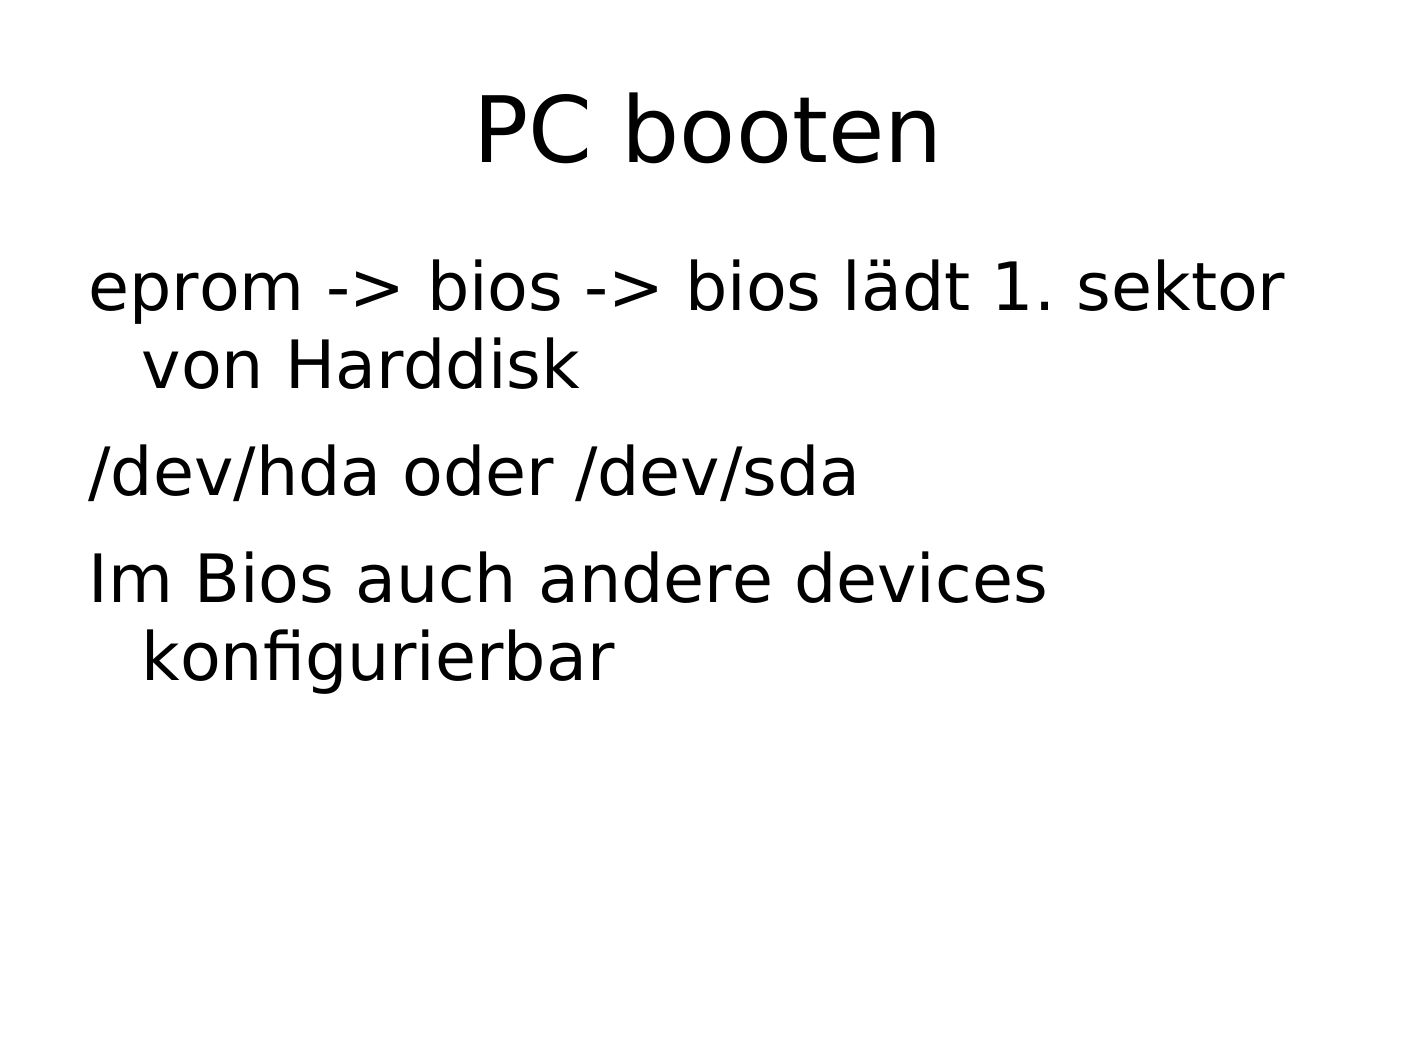

# PC booten
eprom -> bios -> bios lädt 1. sektor von Harddisk
/dev/hda oder /dev/sda
Im Bios auch andere devices konfigurierbar